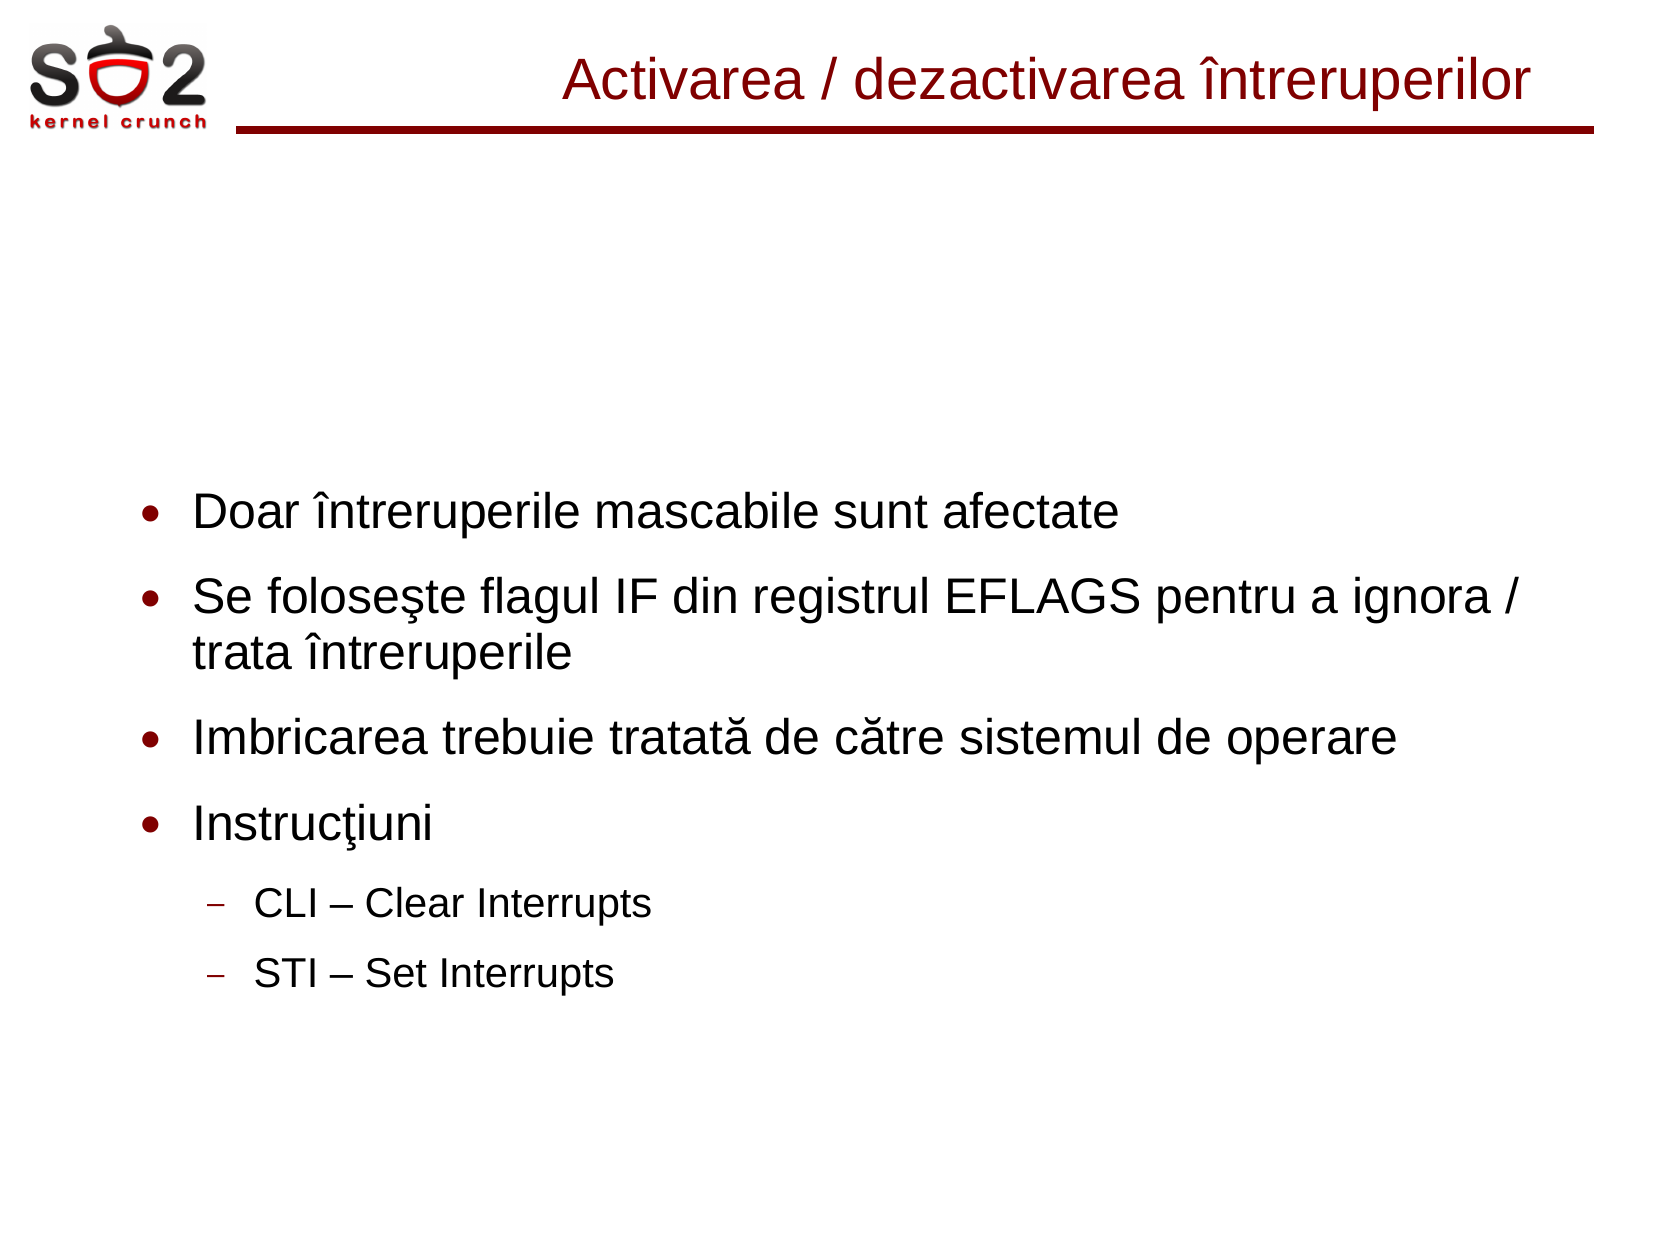

# Activarea / dezactivarea întreruperilor
Doar întreruperile mascabile sunt afectate
Se foloseşte flagul IF din registrul EFLAGS pentru a ignora / trata întreruperile
Imbricarea trebuie tratată de către sistemul de operare
Instrucţiuni
CLI – Clear Interrupts
STI – Set Interrupts